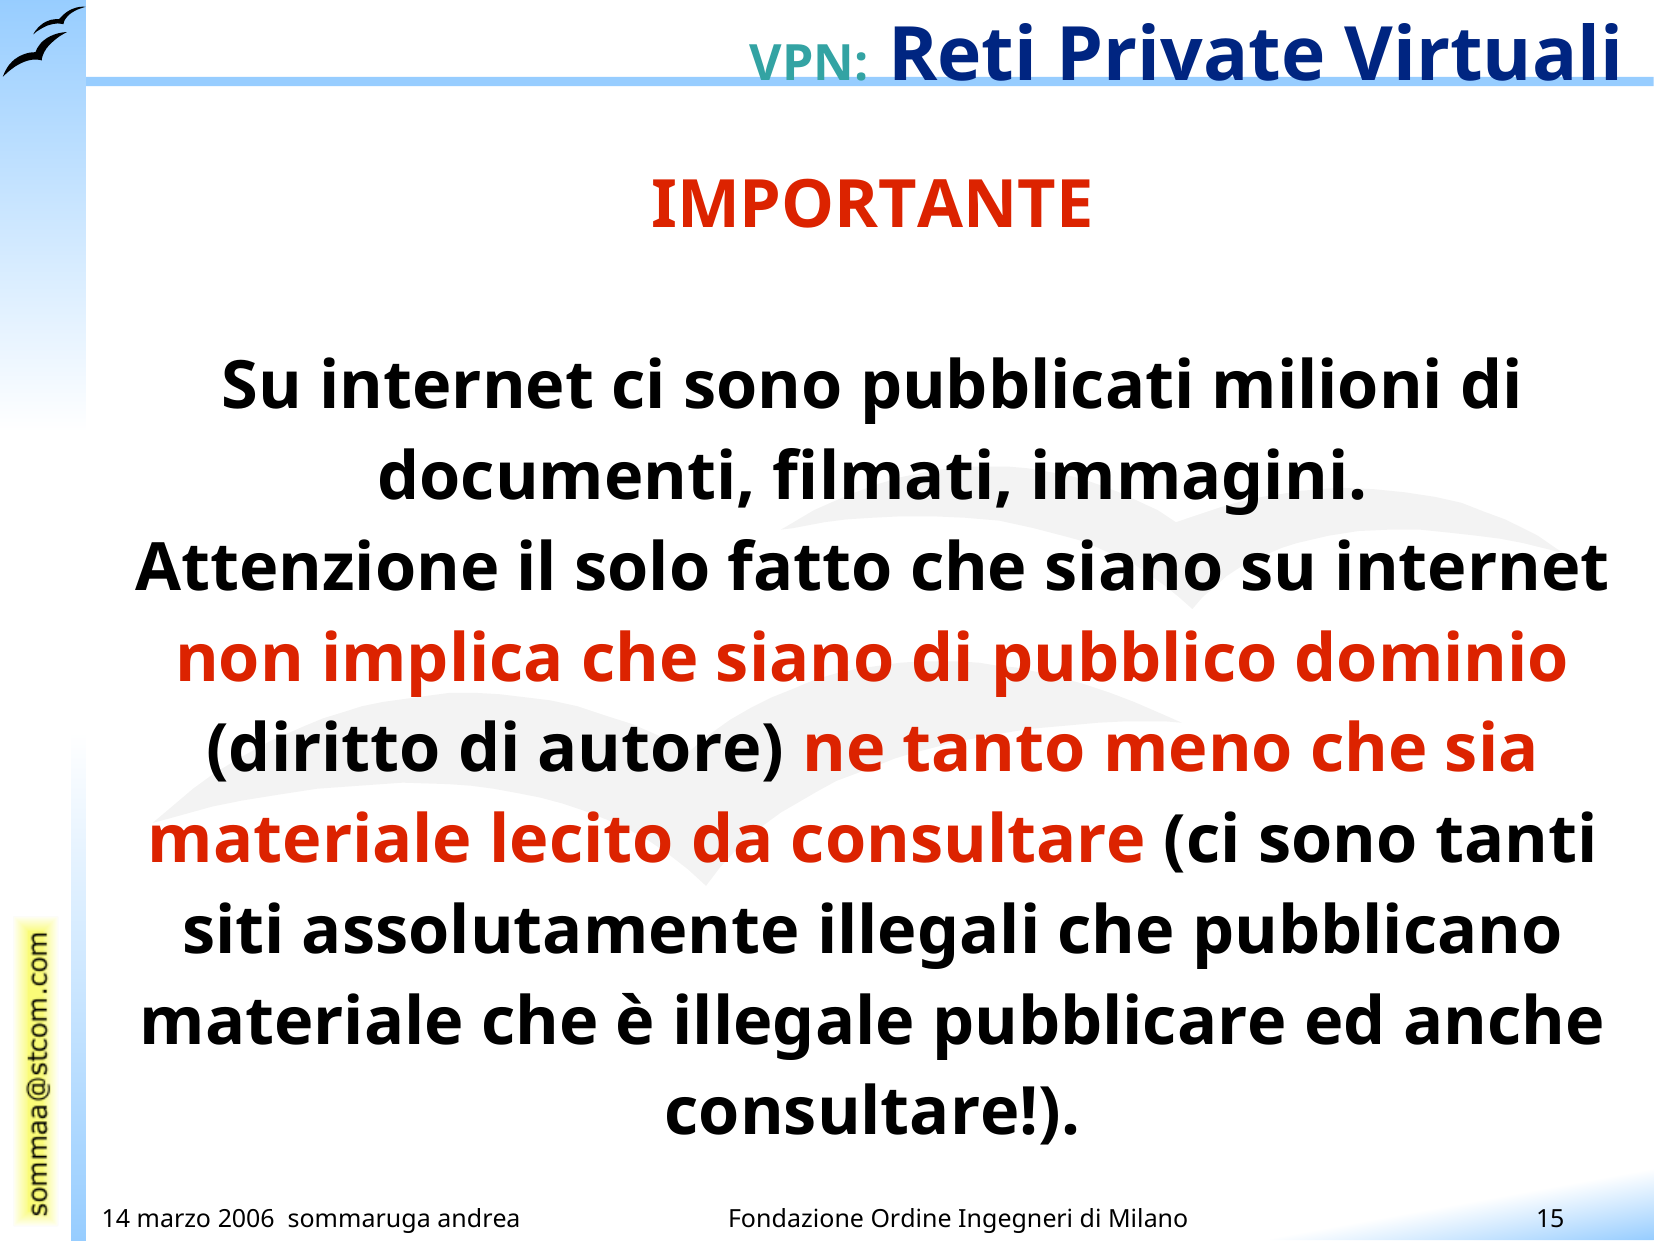

# VPN: Reti Private Virtuali
IMPORTANTE
Su internet ci sono pubblicati milioni di documenti, filmati, immagini.
Attenzione il solo fatto che siano su internet non implica che siano di pubblico dominio (diritto di autore) ne tanto meno che sia materiale lecito da consultare (ci sono tanti siti assolutamente illegali che pubblicano materiale che è illegale pubblicare ed anche consultare!).